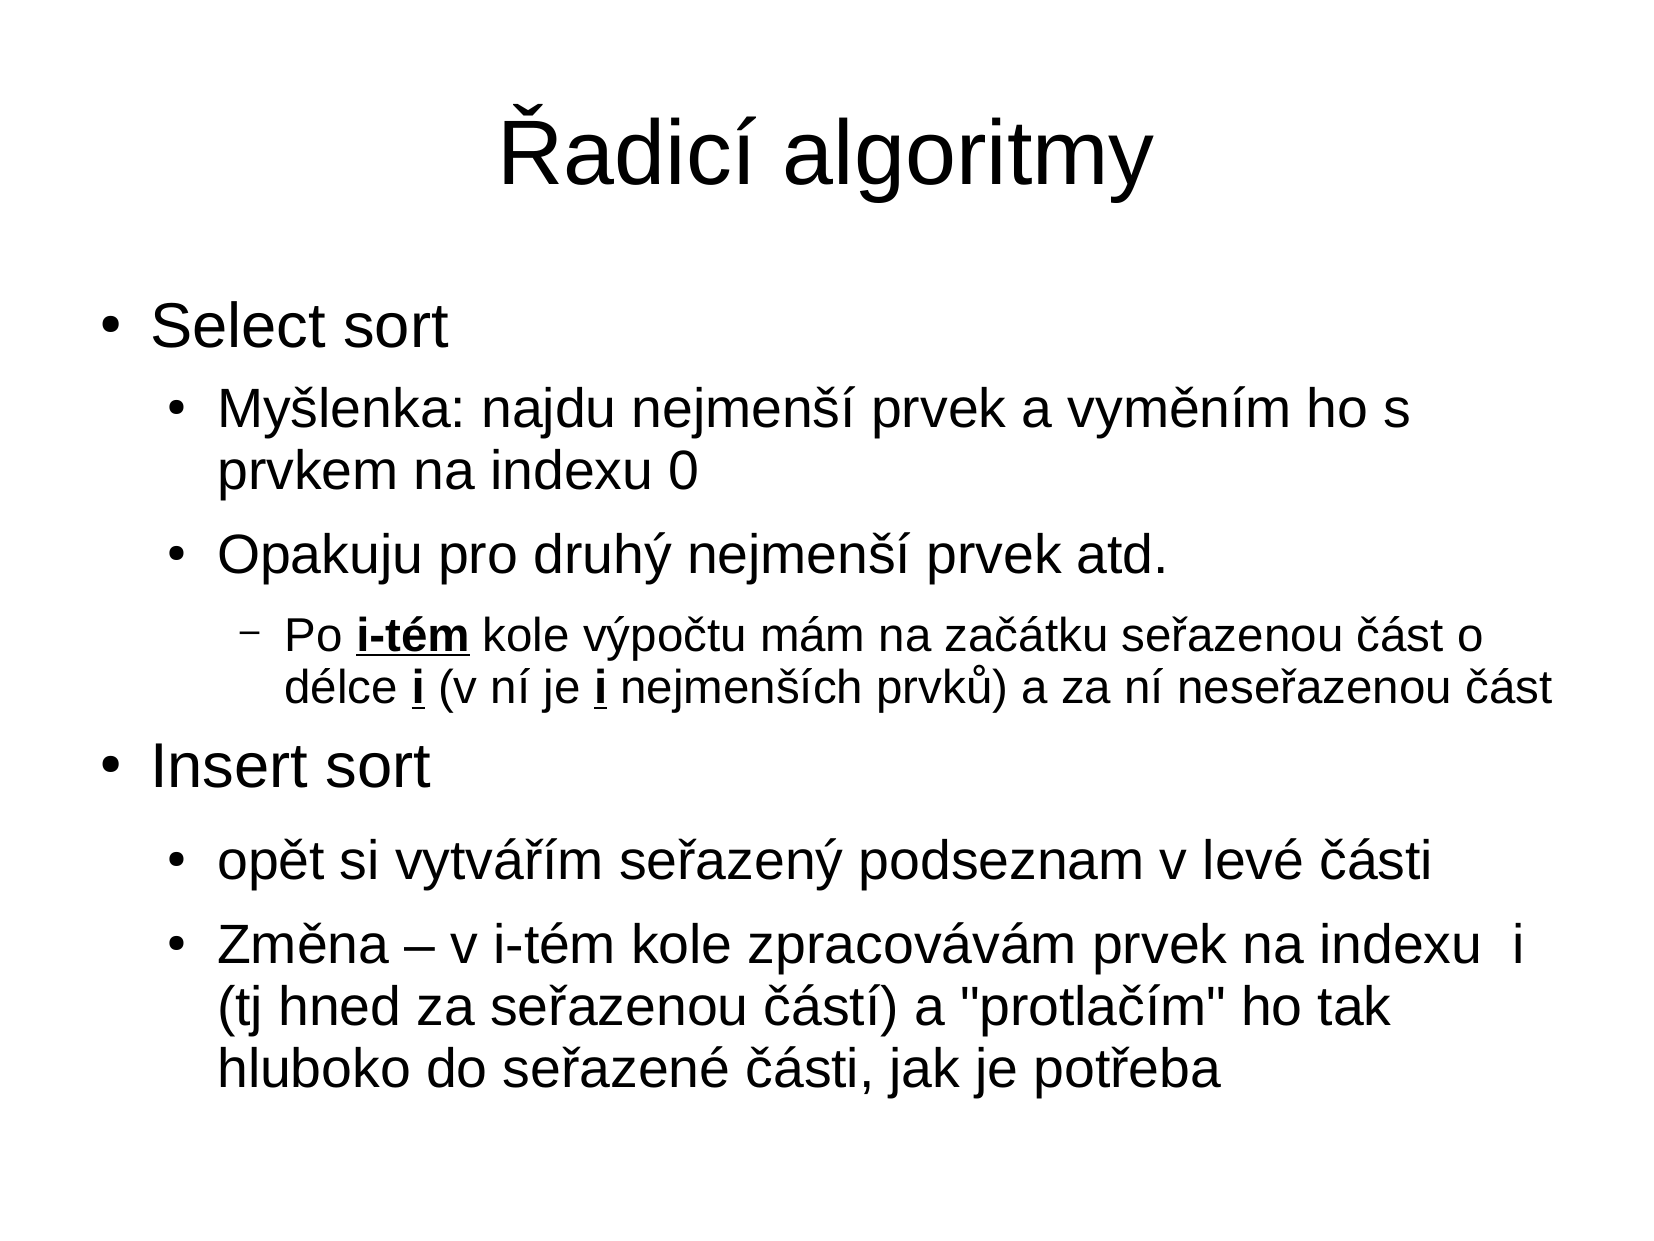

# Řadicí algoritmy
Select sort
Myšlenka: najdu nejmenší prvek a vyměním ho s prvkem na indexu 0
Opakuju pro druhý nejmenší prvek atd.
Po i-tém kole výpočtu mám na začátku seřazenou část o délce i (v ní je i nejmenších prvků) a za ní neseřazenou část
Insert sort
opět si vytvářím seřazený podseznam v levé části
Změna – v i-tém kole zpracovávám prvek na indexu i (tj hned za seřazenou částí) a "protlačím" ho tak hluboko do seřazené části, jak je potřeba